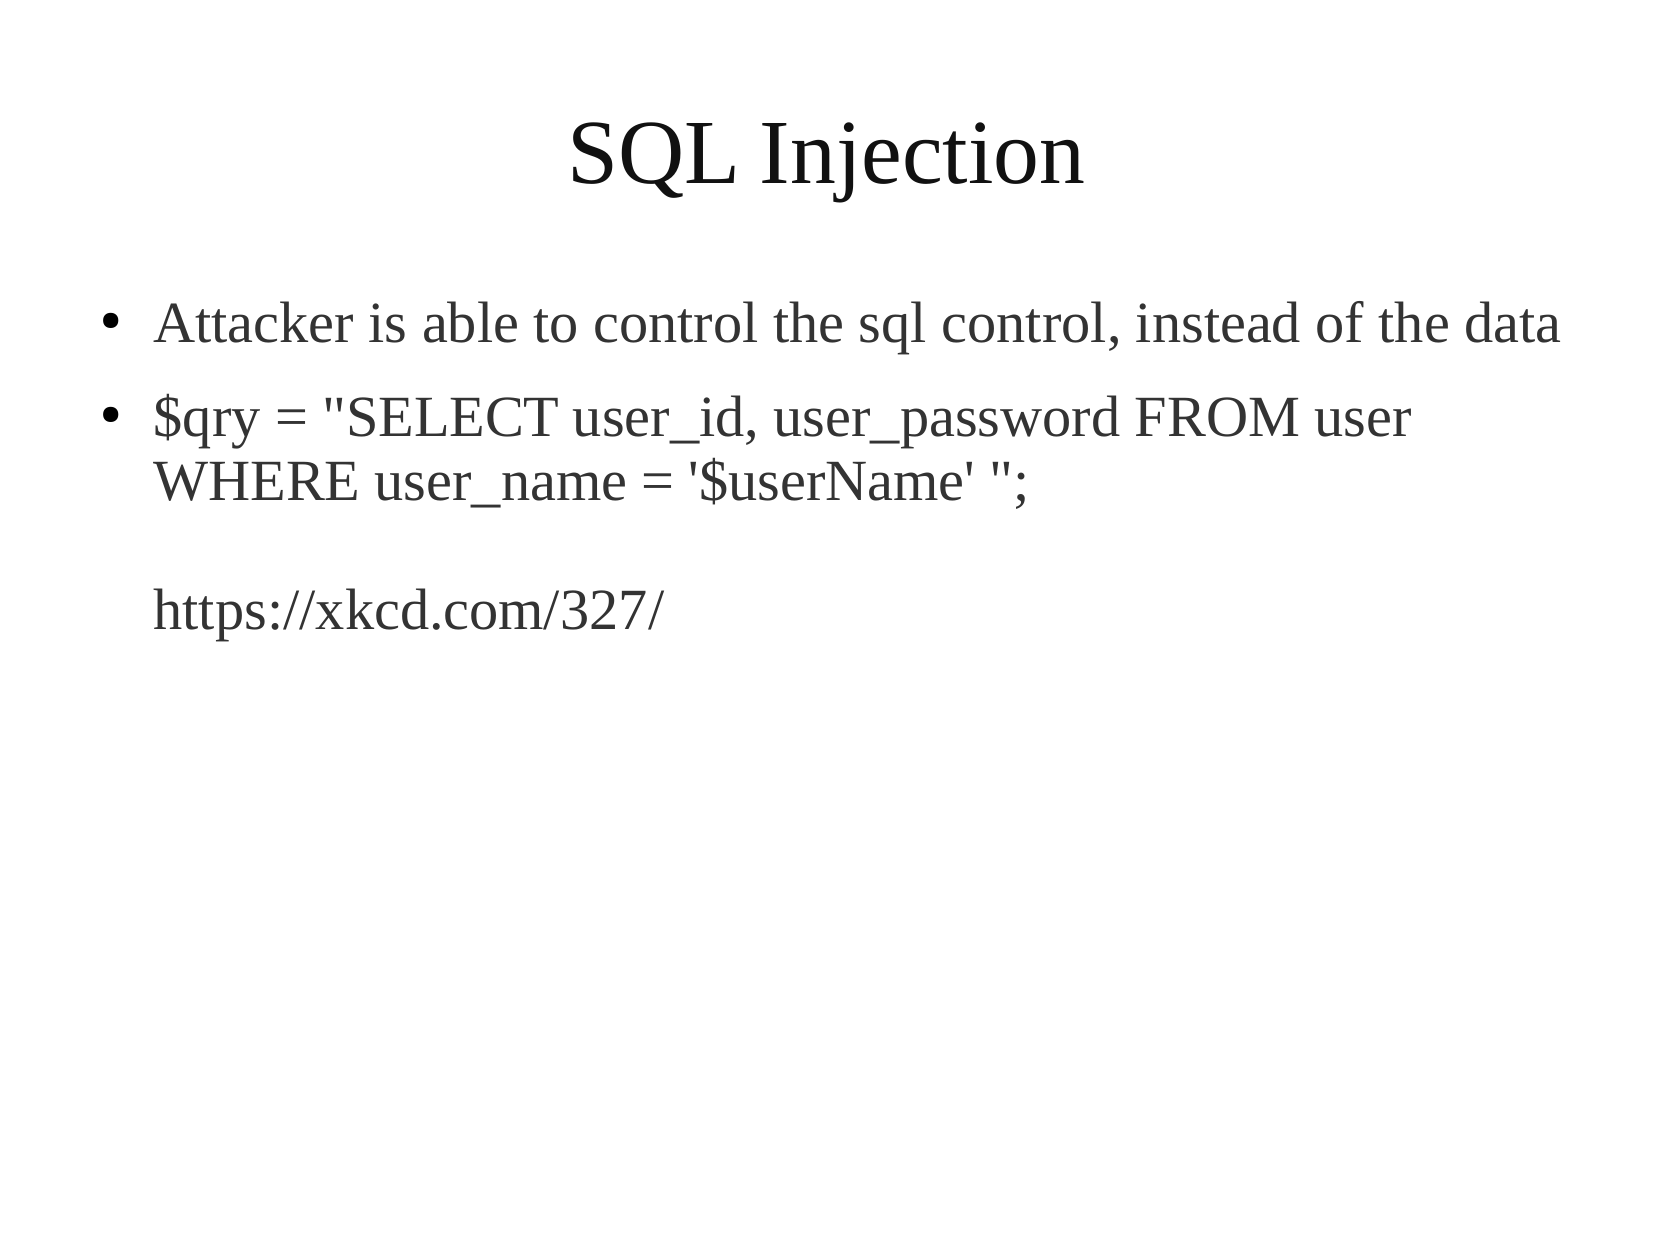

# SQL Injection
Attacker is able to control the sql control, instead of the data
$qry = "SELECT user_id, user_password FROM user WHERE user_name = '$userName' ";
https://xkcd.com/327/